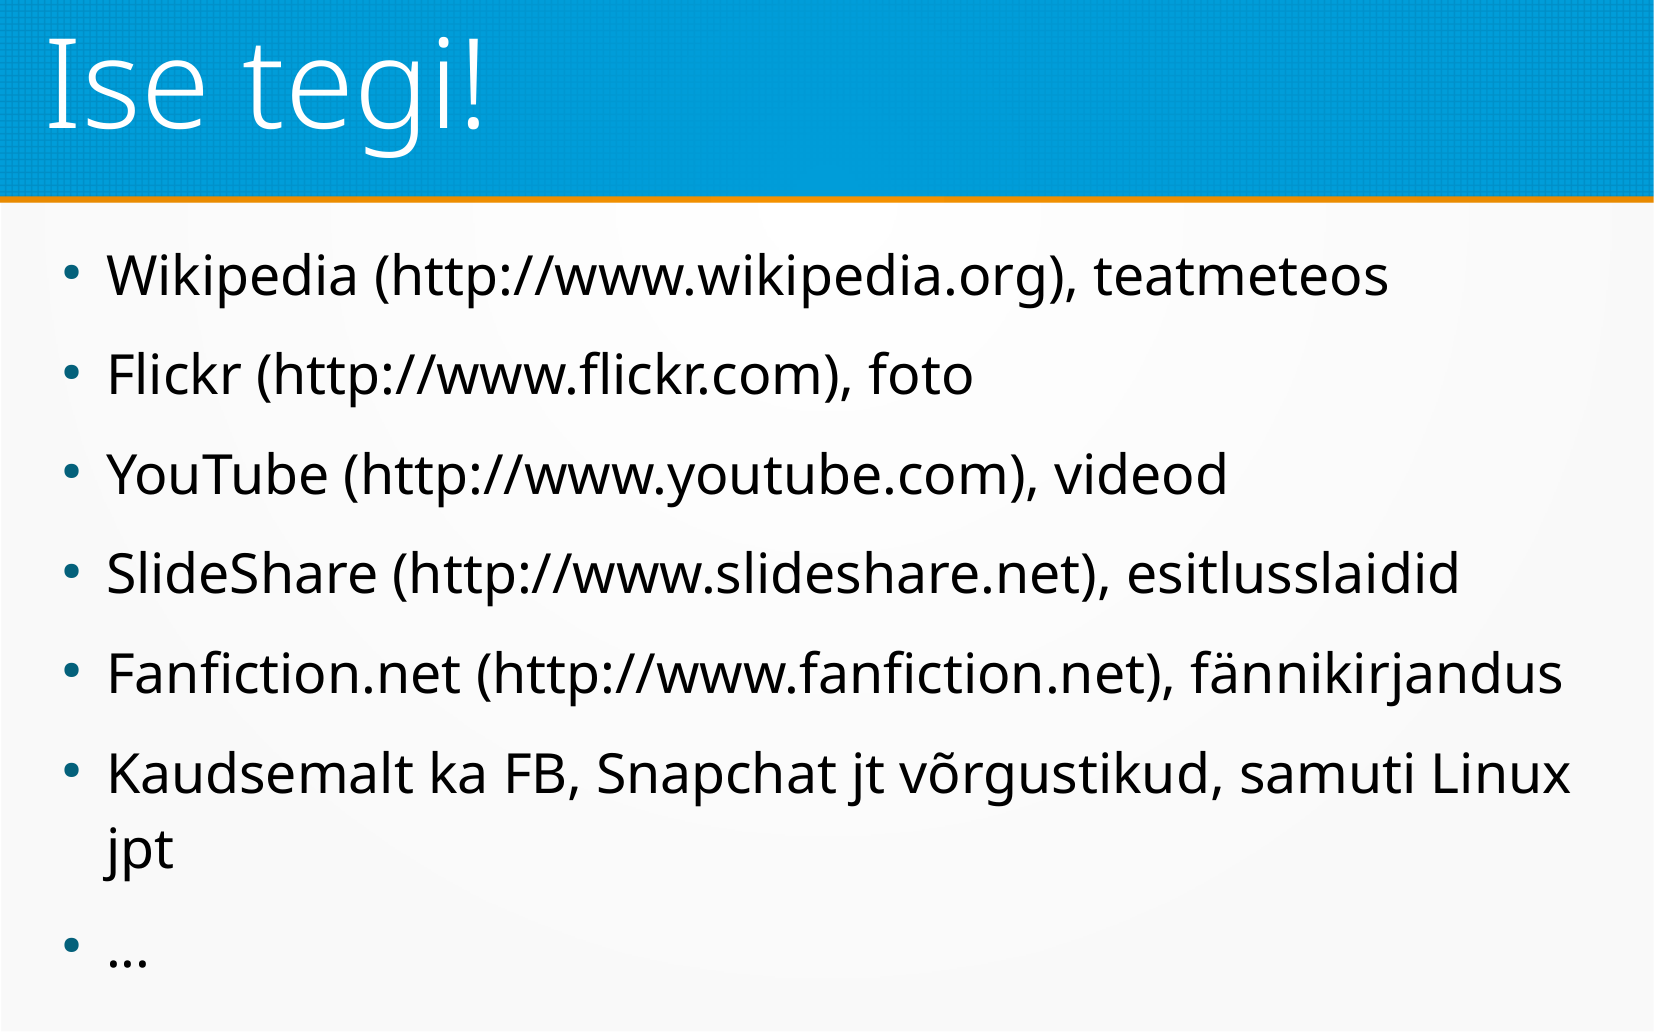

# Ise tegi!
Wikipedia (http://www.wikipedia.org), teatmeteos
Flickr (http://www.flickr.com), foto
YouTube (http://www.youtube.com), videod
SlideShare (http://www.slideshare.net), esitlusslaidid
Fanfiction.net (http://www.fanfiction.net), fännikirjandus
Kaudsemalt ka FB, Snapchat jt võrgustikud, samuti Linux jpt
...